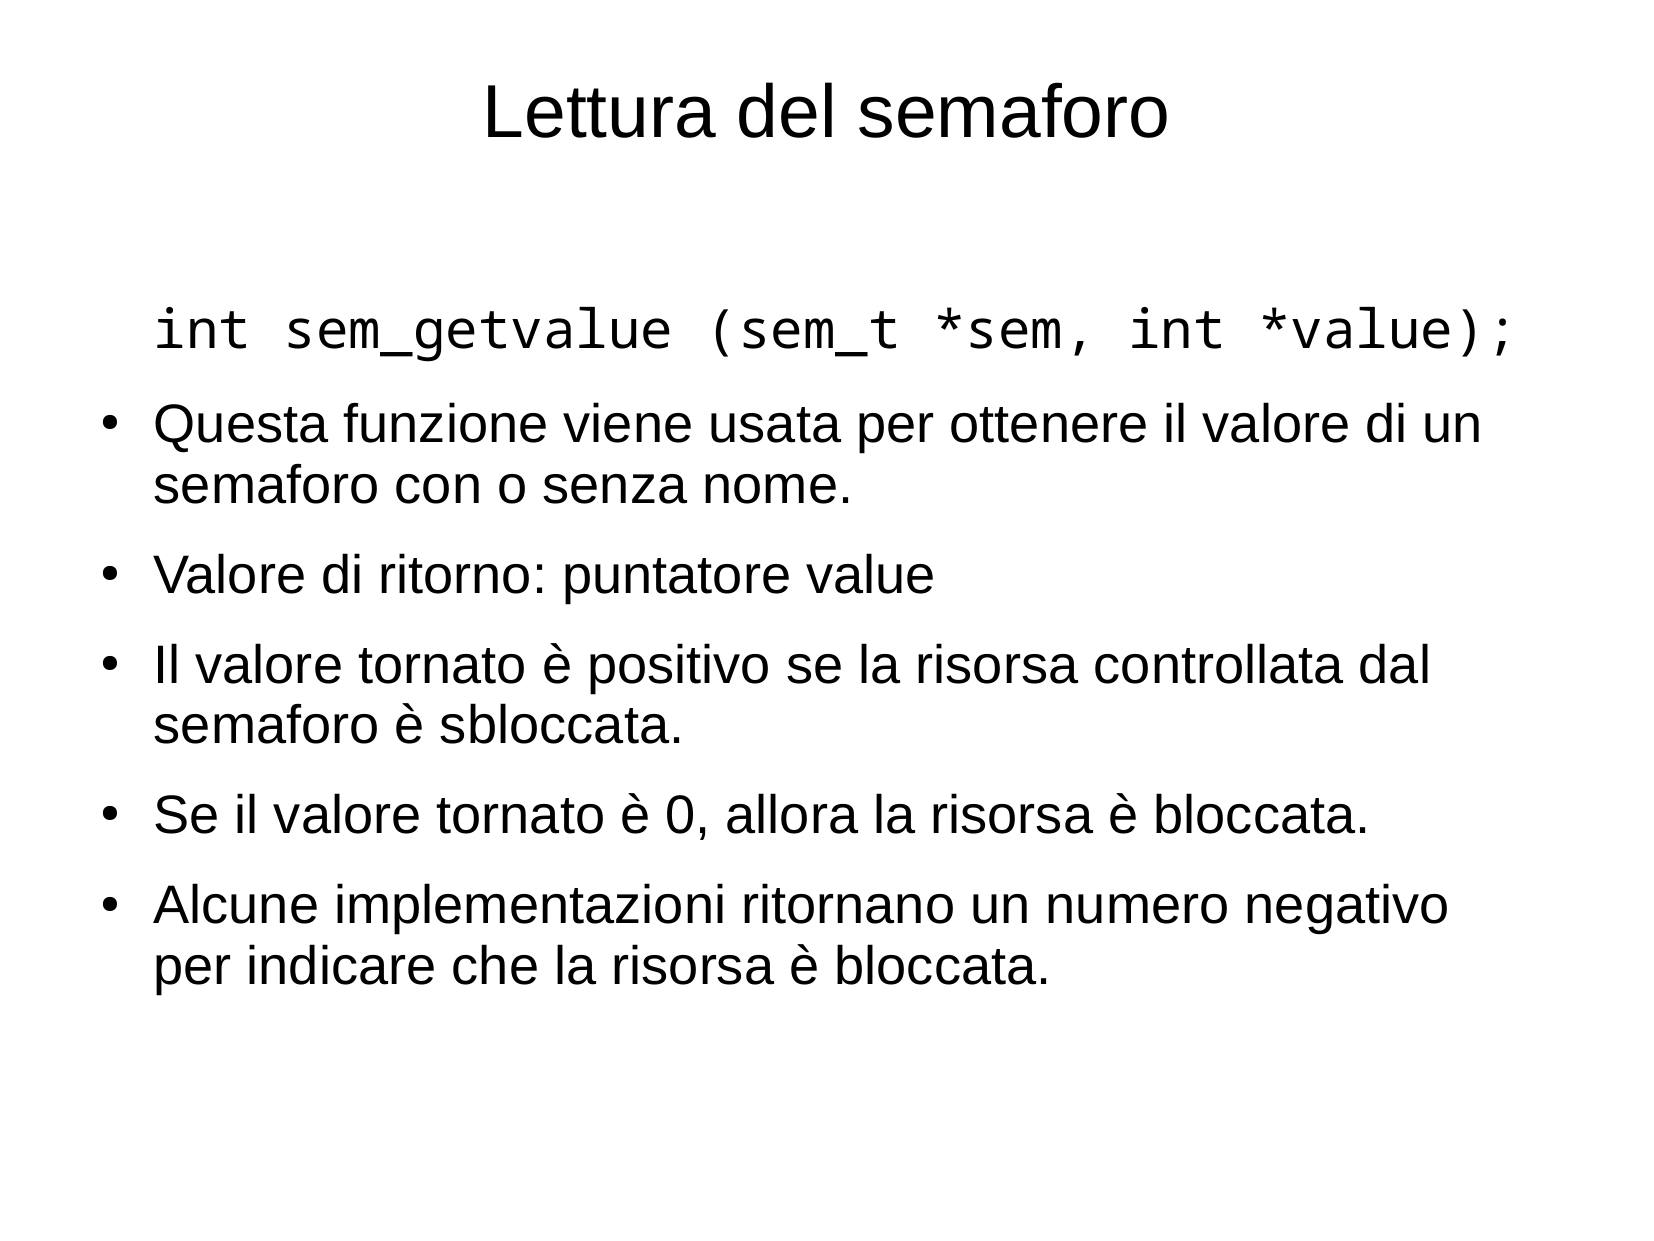

# Lettura del semaforo
int sem_getvalue (sem_t *sem, int *value);
Questa funzione viene usata per ottenere il valore di un semaforo con o senza nome.
Valore di ritorno: puntatore value
Il valore tornato è positivo se la risorsa controllata dal semaforo è sbloccata.
Se il valore tornato è 0, allora la risorsa è bloccata.
Alcune implementazioni ritornano un numero negativo per indicare che la risorsa è bloccata.